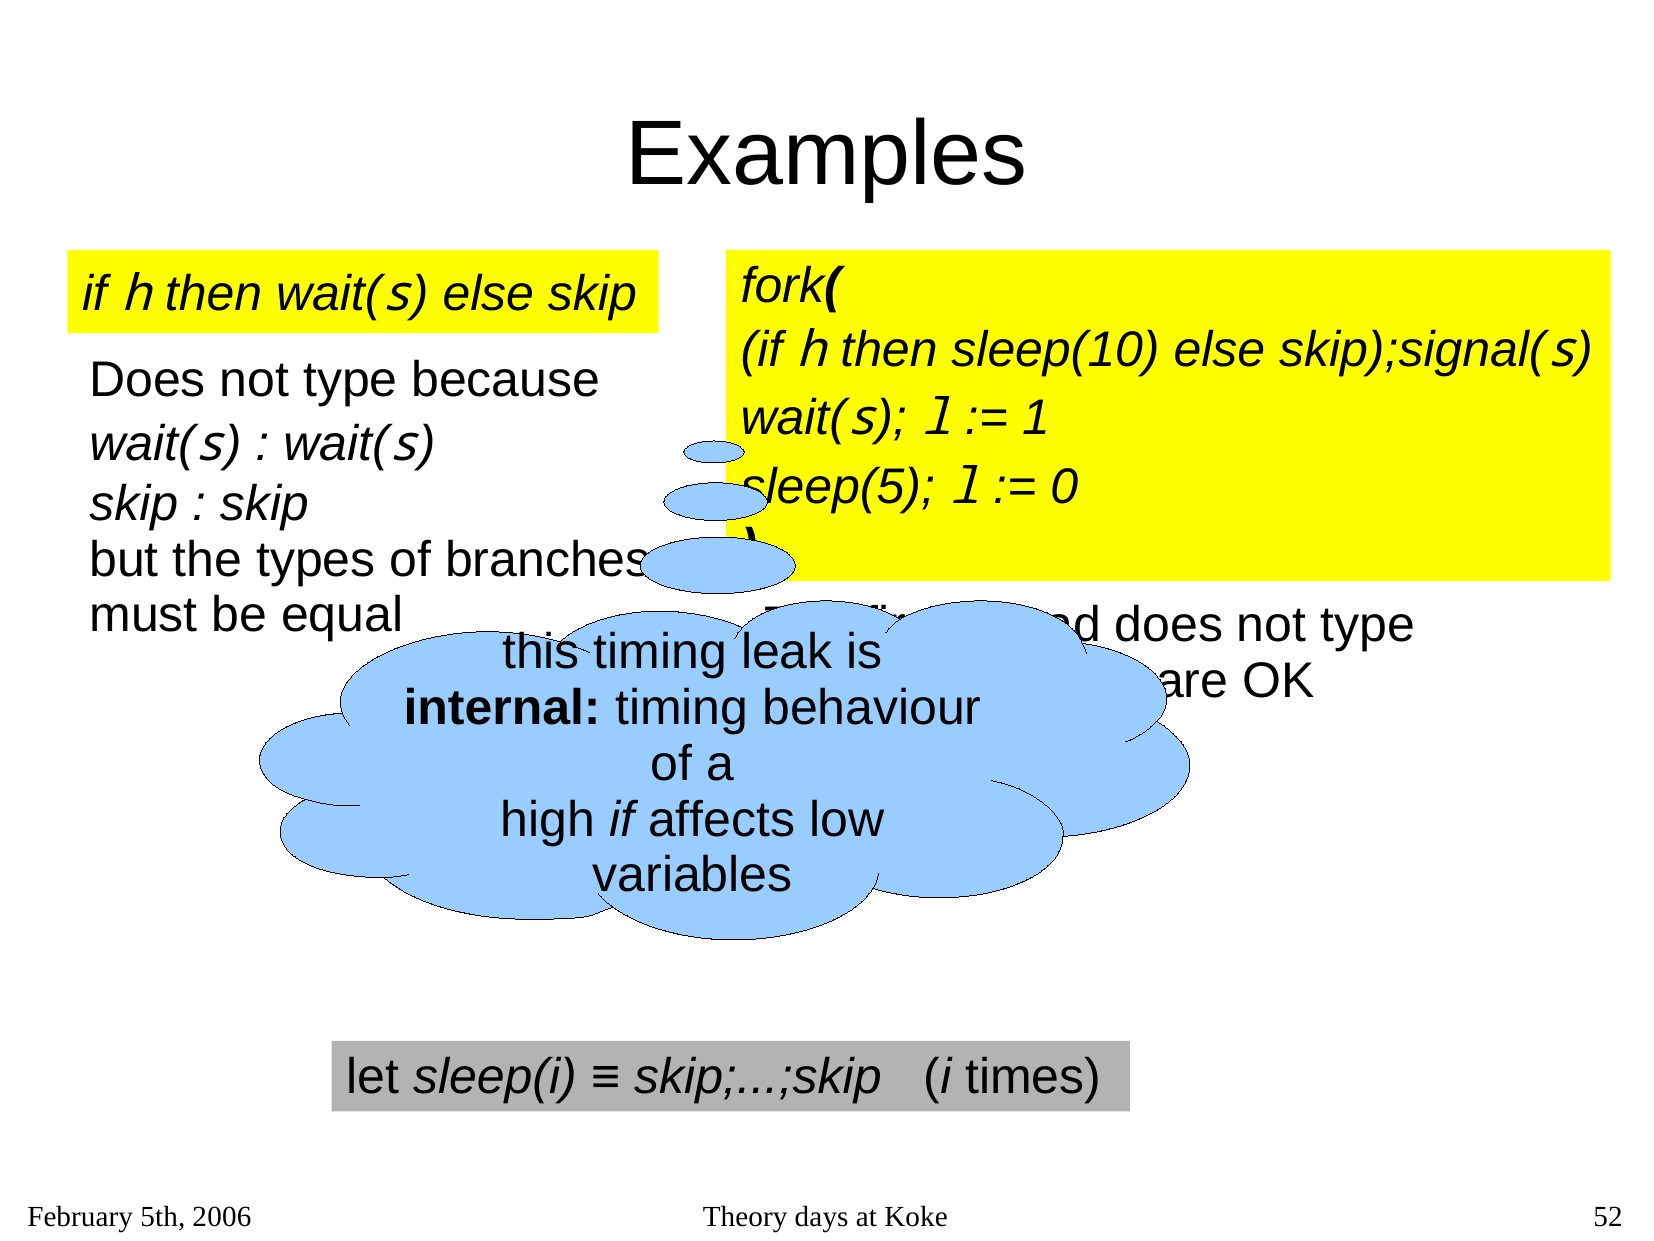

# Examples
if h then wait(s) else skip
fork(
(if h then sleep(10) else skip);signal(s)
wait(s); l := 1
sleep(5); l := 0
)
Does not type because
wait(s) : wait(s)
skip : skip
but the types of branches must be equal
The first thread does not type
Second and third are OK
this timing leak is
internal: timing behaviour of a
high if affects low
variables
let sleep(i) ≡ skip;...;skip (i times)
February 5th, 2006
Theory days at Koke
52